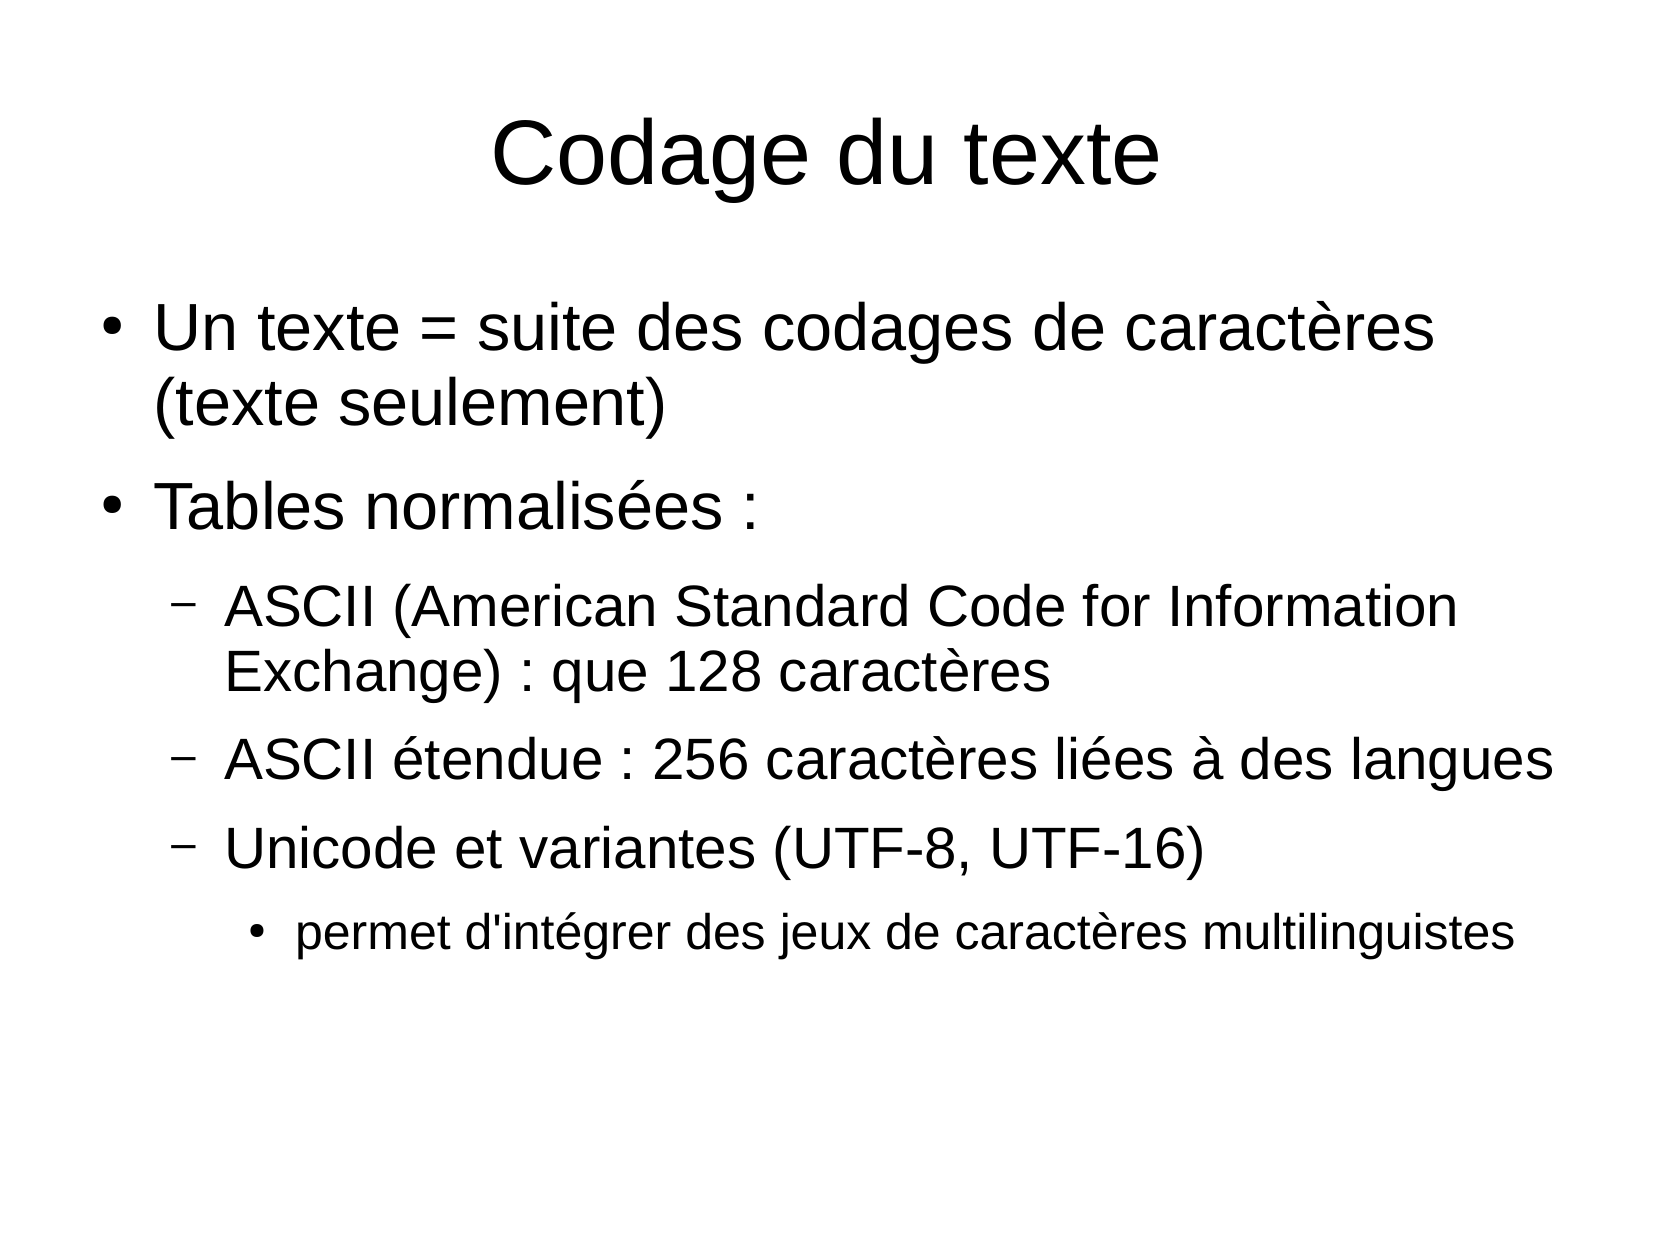

# Codage du texte
Un texte = suite des codages de caractères
(texte seulement)
Tables normalisées :
ASCII (American Standard Code for Information Exchange) : que 128 caractères
ASCII étendue : 256 caractères liées à des langues
Unicode et variantes (UTF-8, UTF-16)
permet d'intégrer des jeux de caractères multilinguistes